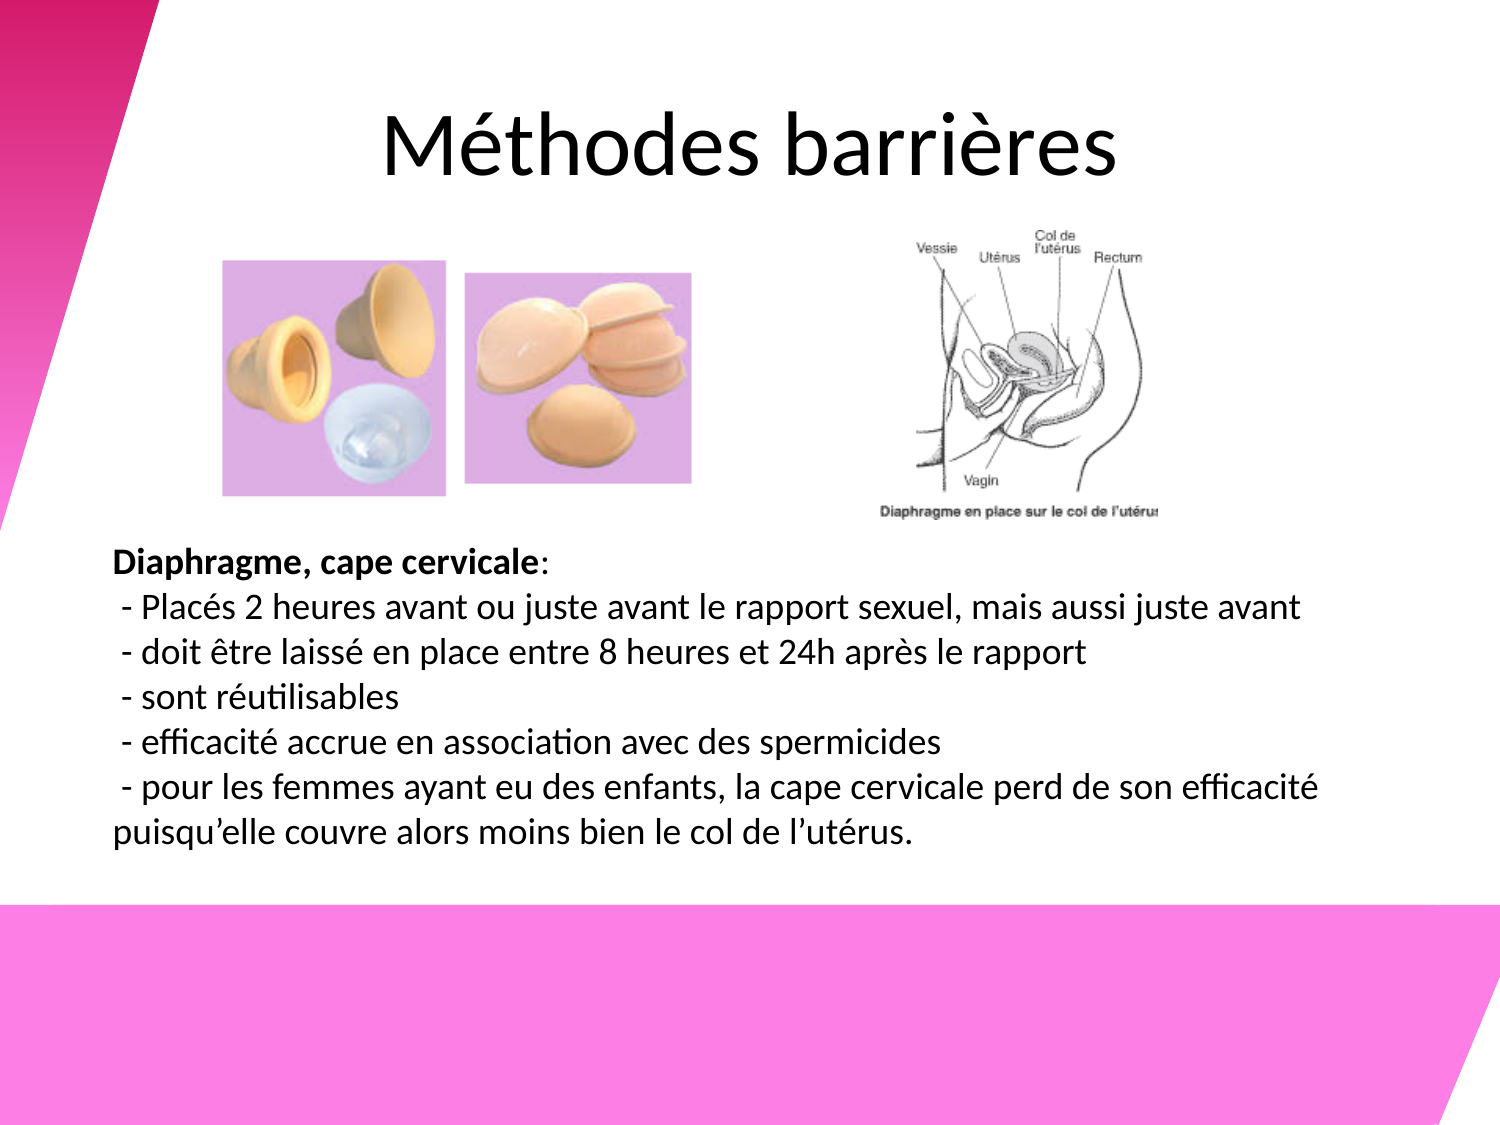

# Méthodes barrières
Diaphragme, cape cervicale:
 - Placés 2 heures avant ou juste avant le rapport sexuel, mais aussi juste avant
 - doit être laissé en place entre 8 heures et 24h après le rapport
 - sont réutilisables
 - efficacité accrue en association avec des spermicides
 - pour les femmes ayant eu des enfants, la cape cervicale perd de son efficacité
puisqu’elle couvre alors moins bien le col de l’utérus.